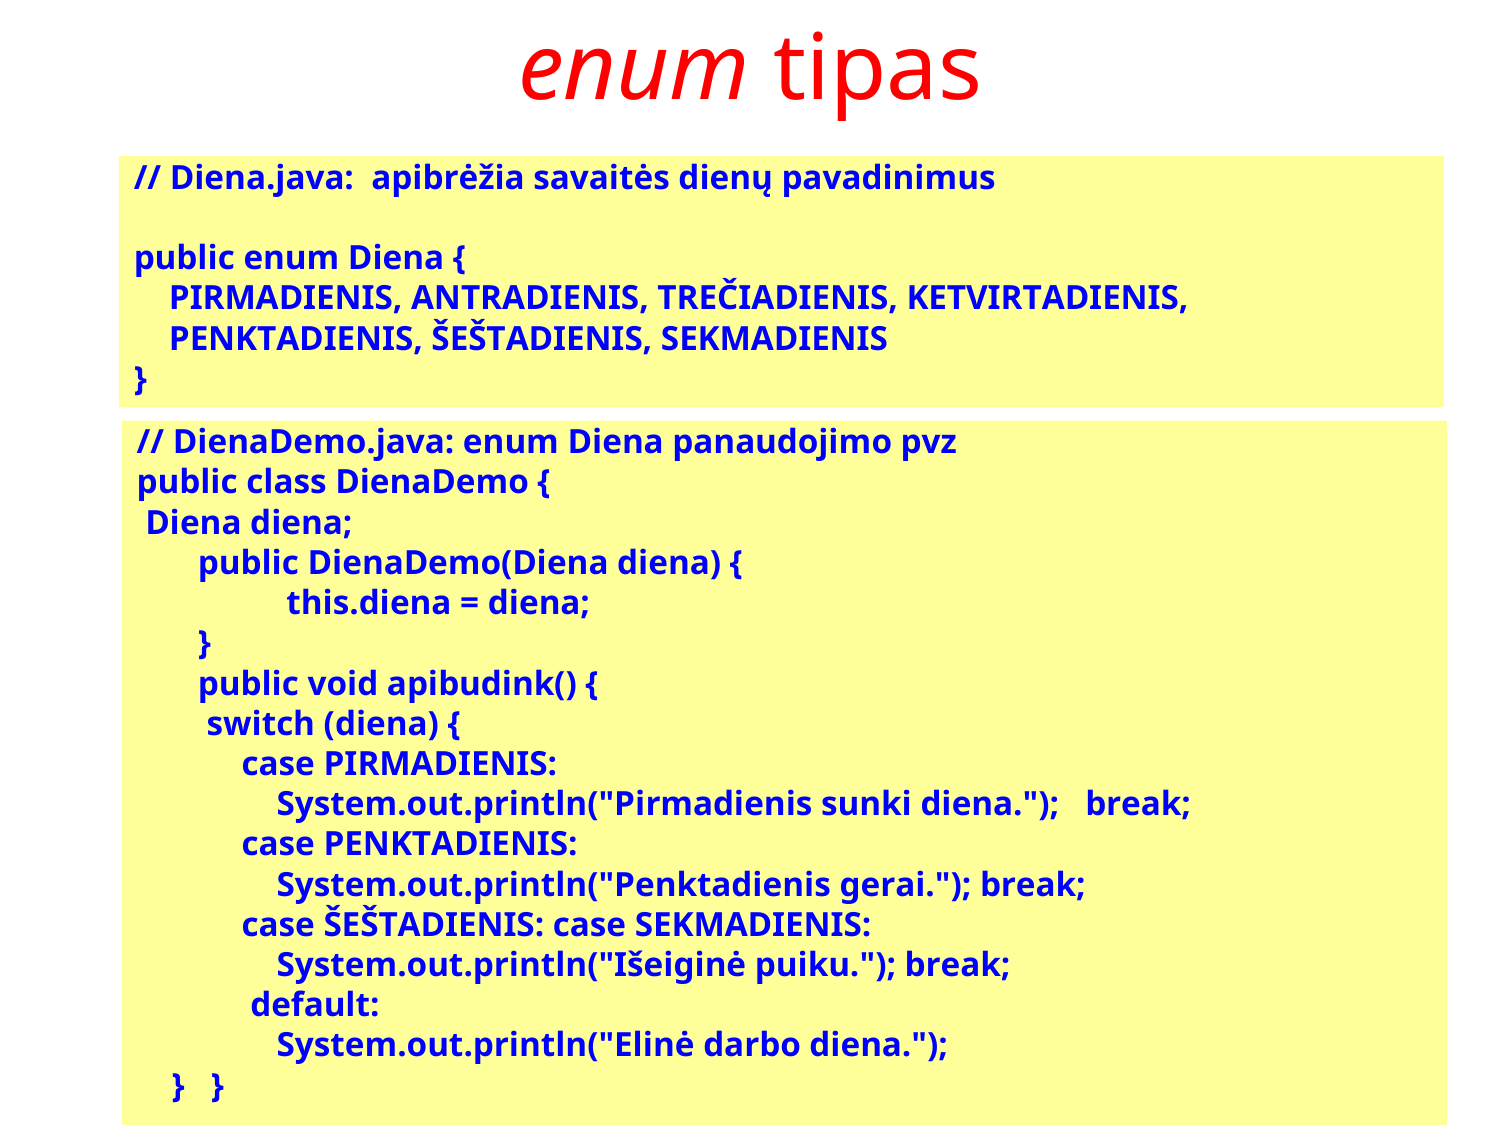

# enum tipas
// Diena.java: apibrėžia savaitės dienų pavadinimus
public enum Diena {
 PIRMADIENIS, ANTRADIENIS, TREČIADIENIS, KETVIRTADIENIS,
 PENKTADIENIS, ŠEŠTADIENIS, SEKMADIENIS
}
// DienaDemo.java: enum Diena panaudojimo pvz
public class DienaDemo {
 Diena diena;
 public DienaDemo(Diena diena) {
 	this.diena = diena;
 }
 public void apibudink() {
 switch (diena) {
 case PIRMADIENIS:
 System.out.println("Pirmadienis sunki diena."); break;
 case PENKTADIENIS:
 System.out.println("Penktadienis gerai."); break;
 case ŠEŠTADIENIS: case SEKMADIENIS:
 System.out.println("Išeiginė puiku."); break;
 default:
 System.out.println("Elinė darbo diena.");
 } }
[raj@mundroo]%: java MyMain
Radius=5.0 Area=78.5
Radius=5.0 Circumference =31.400000000000002
24